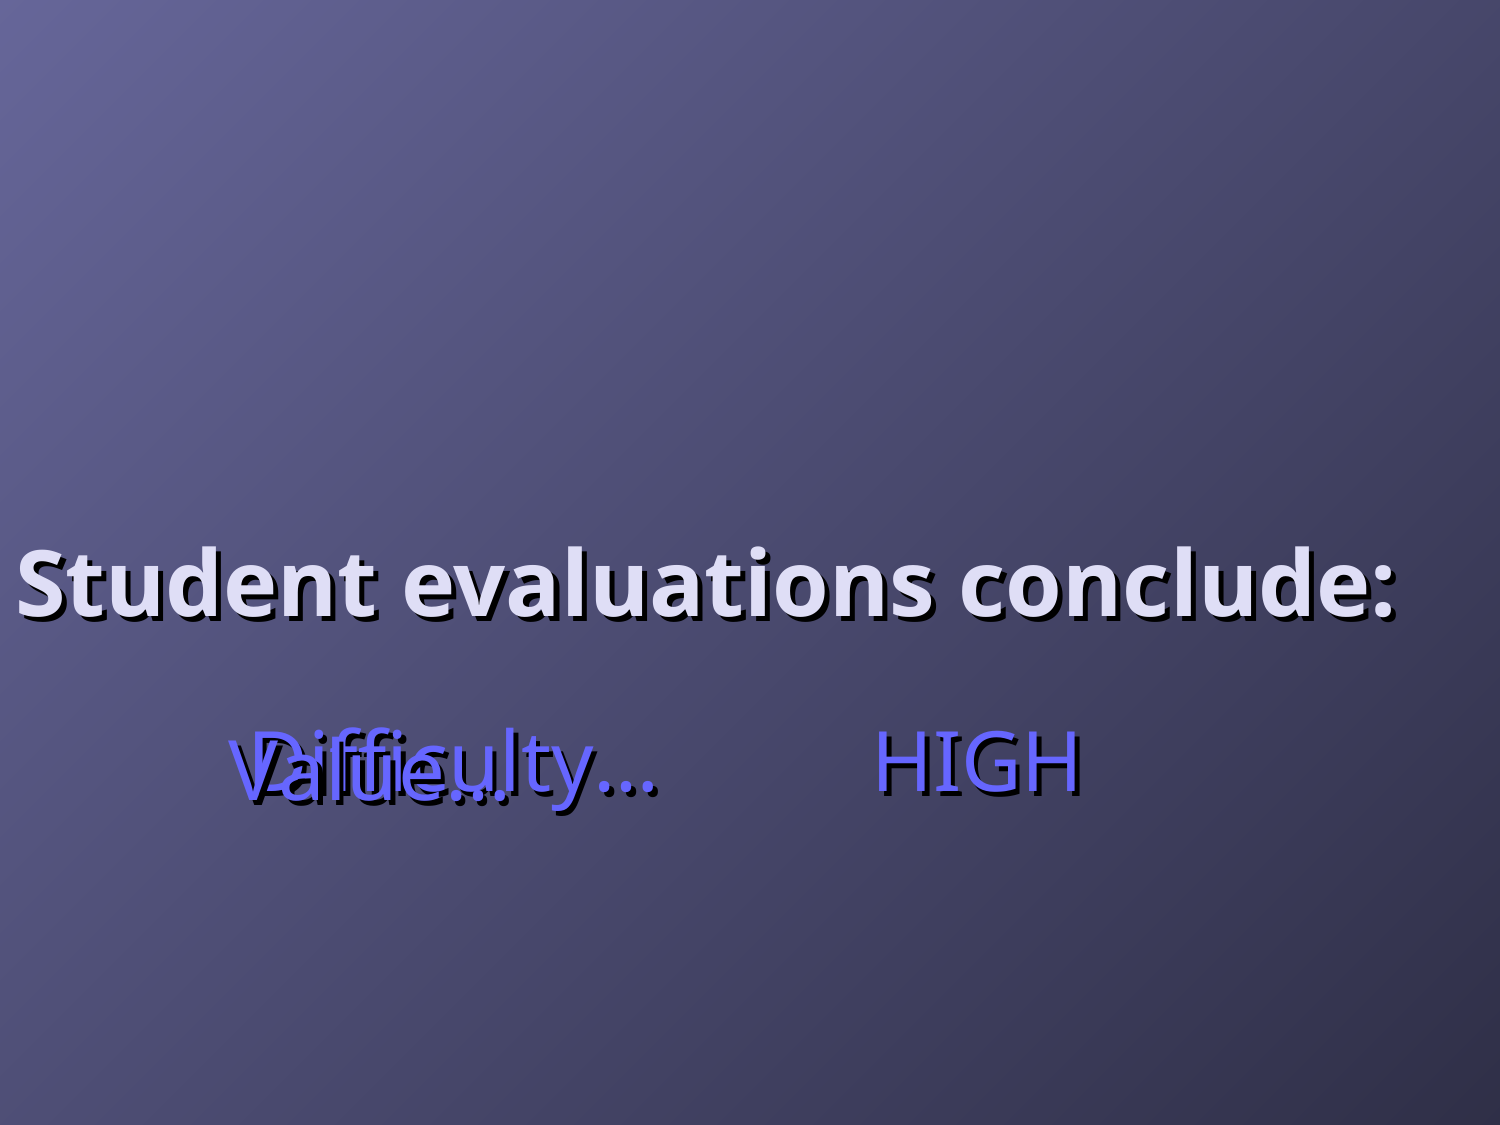

# Student evaluations conclude:
Difficulty…
HIGH
Value…